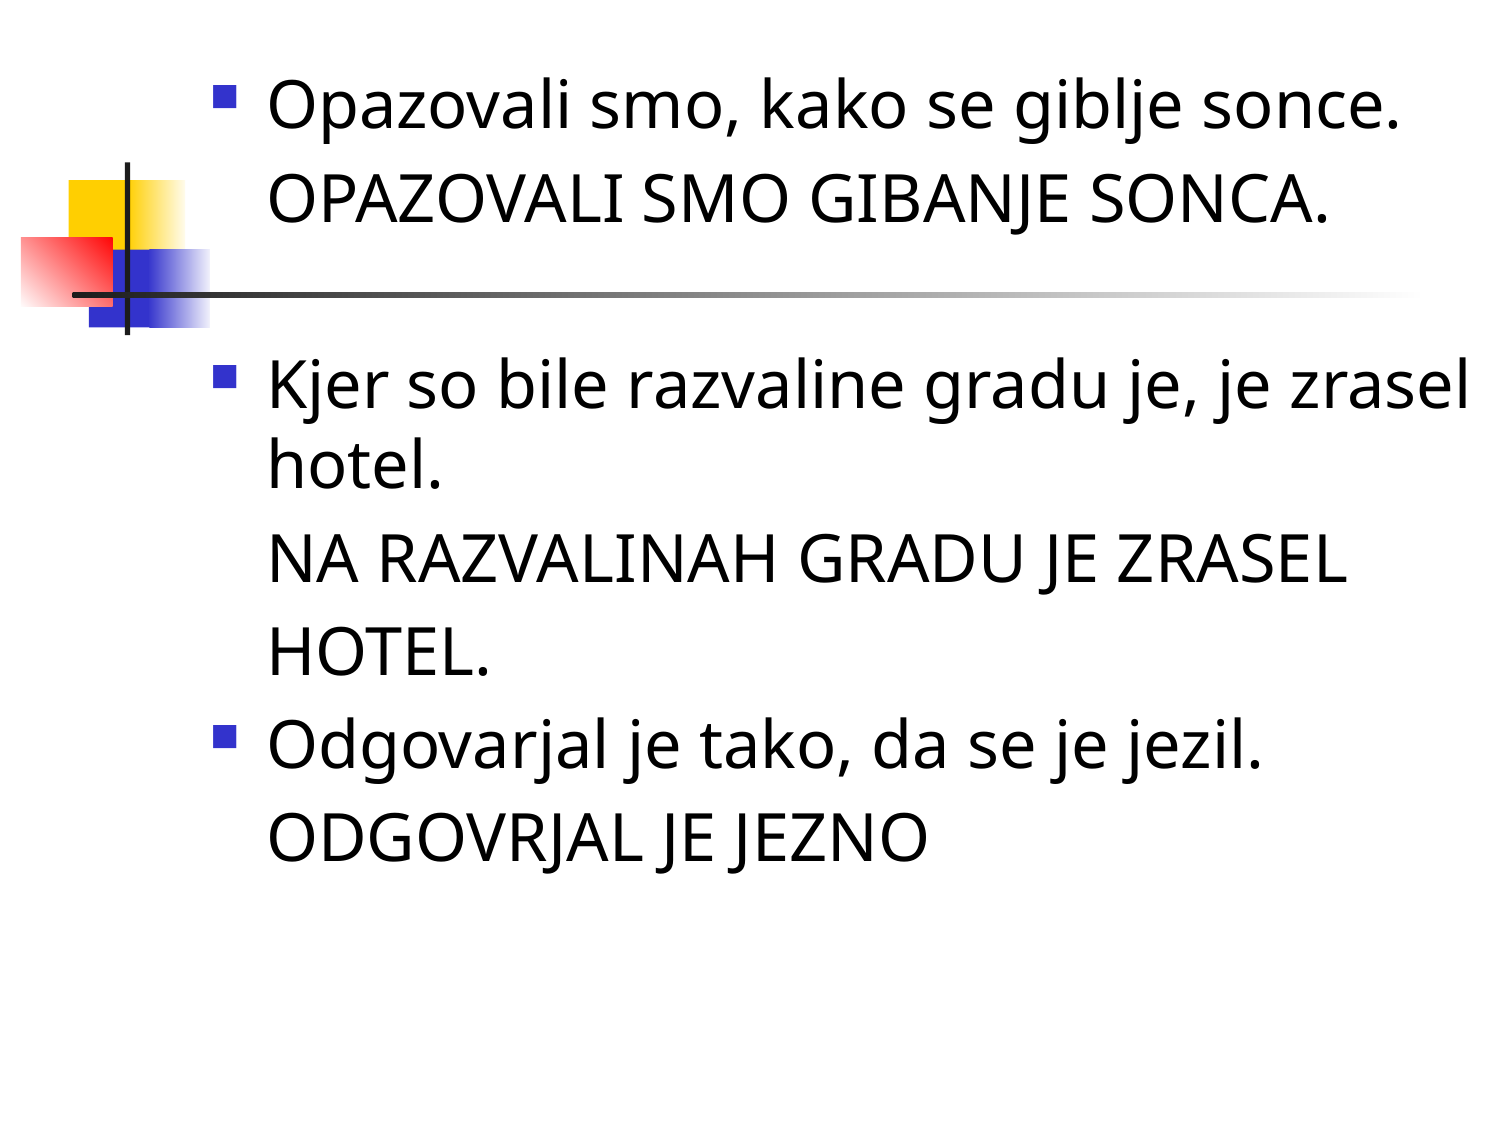

#
Opazovali smo, kako se giblje sonce.
	OPAZOVALI SMO GIBANJE SONCA.
Kjer so bile razvaline gradu je, je zrasel hotel.
	NA RAZVALINAH GRADU JE ZRASEL
	HOTEL.
Odgovarjal je tako, da se je jezil.
	ODGOVRJAL JE JEZNO